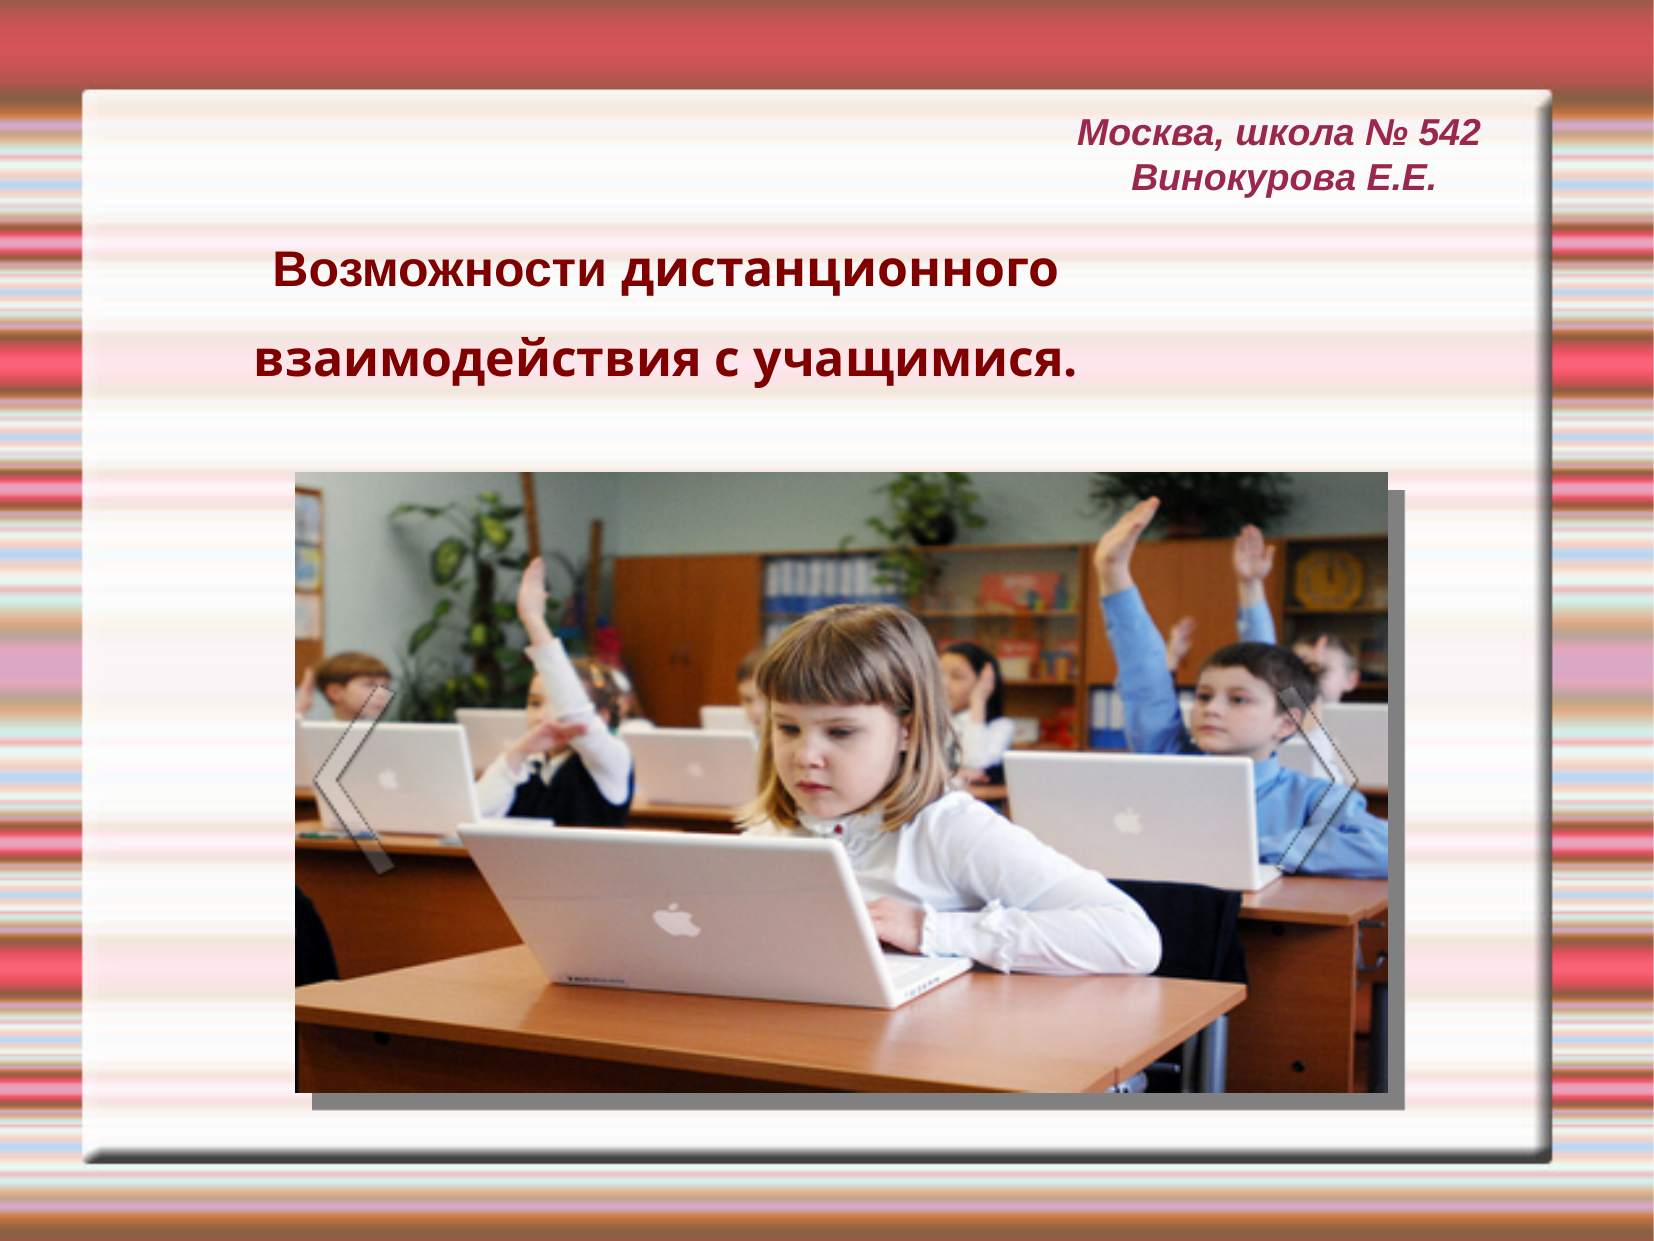

# Москва, школа № 542 Винокурова Е.Е.
Возможности дистанционного
взаимодействия с учащимися.